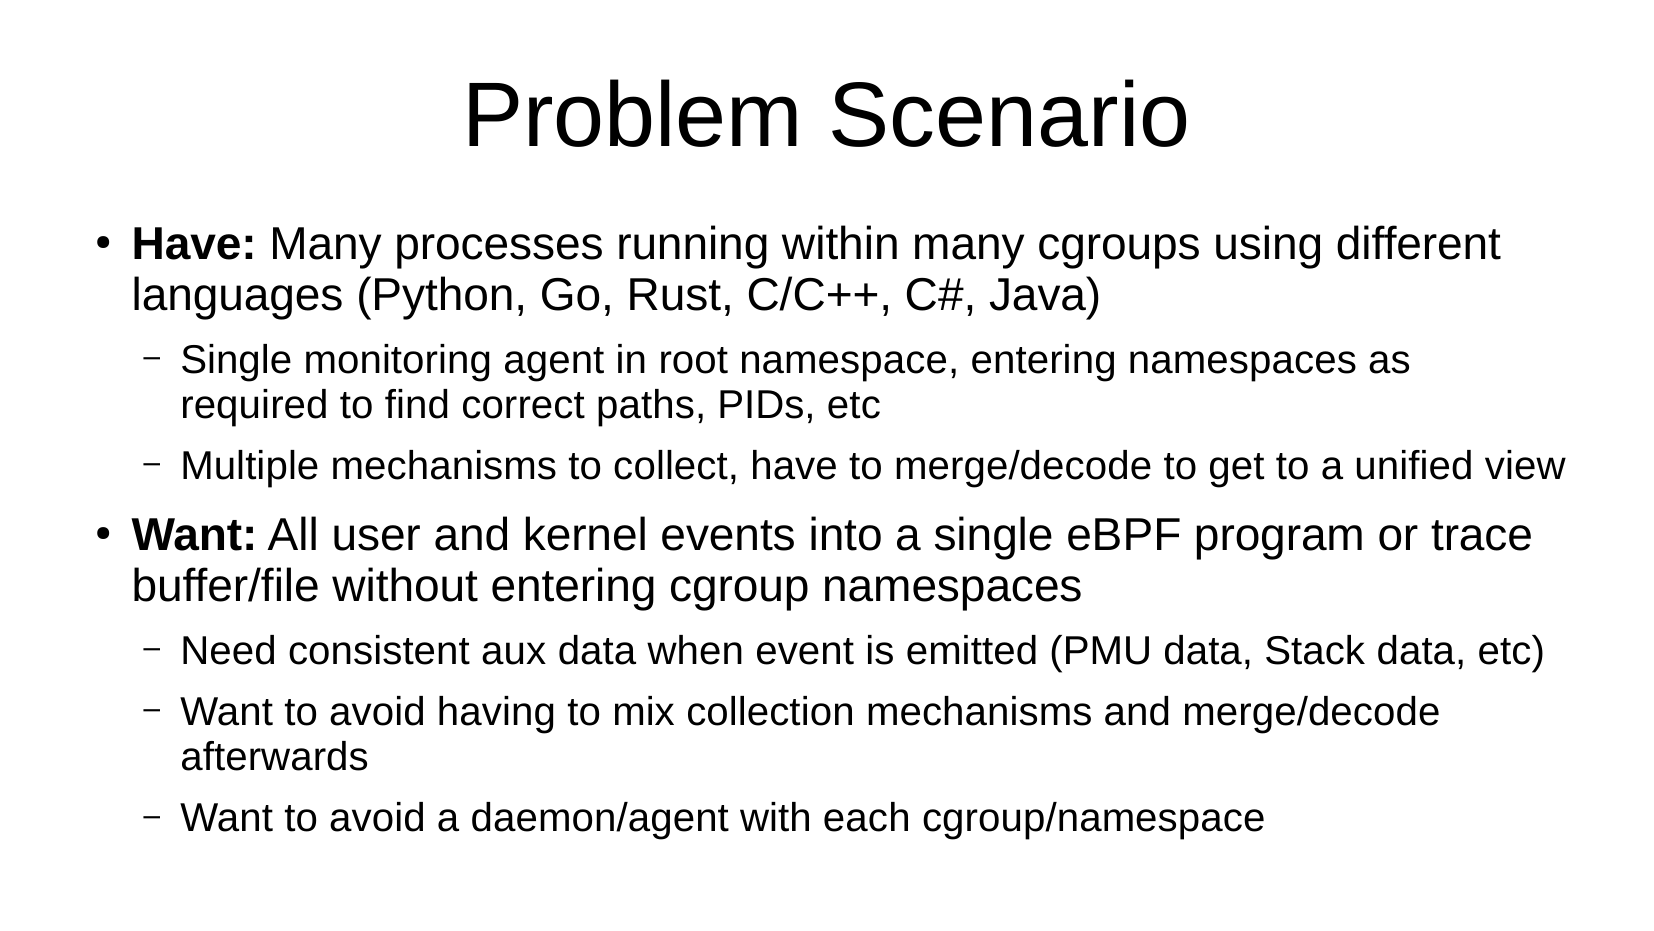

# Problem Scenario
Have: Many processes running within many cgroups using different languages (Python, Go, Rust, C/C++, C#, Java)
Single monitoring agent in root namespace, entering namespaces as required to find correct paths, PIDs, etc
Multiple mechanisms to collect, have to merge/decode to get to a unified view
Want: All user and kernel events into a single eBPF program or trace buffer/file without entering cgroup namespaces
Need consistent aux data when event is emitted (PMU data, Stack data, etc)
Want to avoid having to mix collection mechanisms and merge/decode afterwards
Want to avoid a daemon/agent with each cgroup/namespace